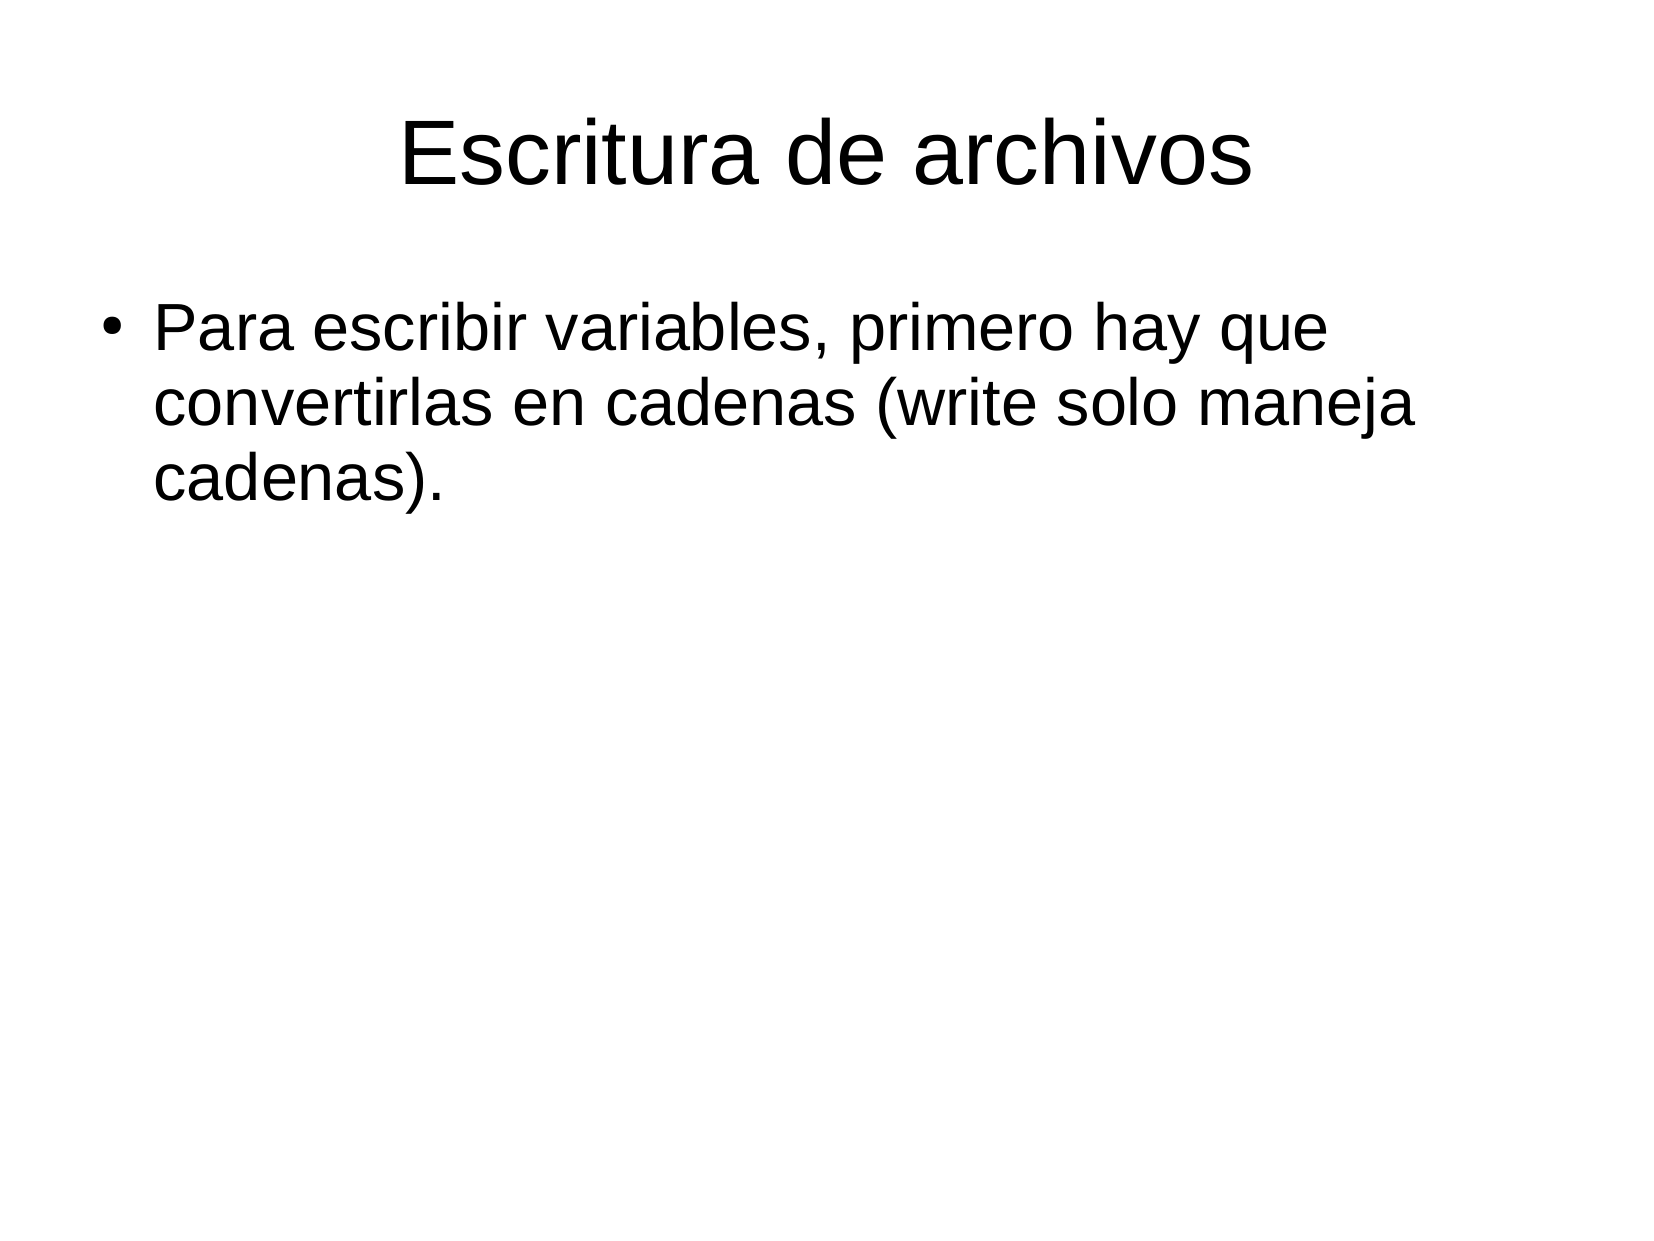

# Escritura de archivos
Para escribir variables, primero hay que convertirlas en cadenas (write solo maneja cadenas).